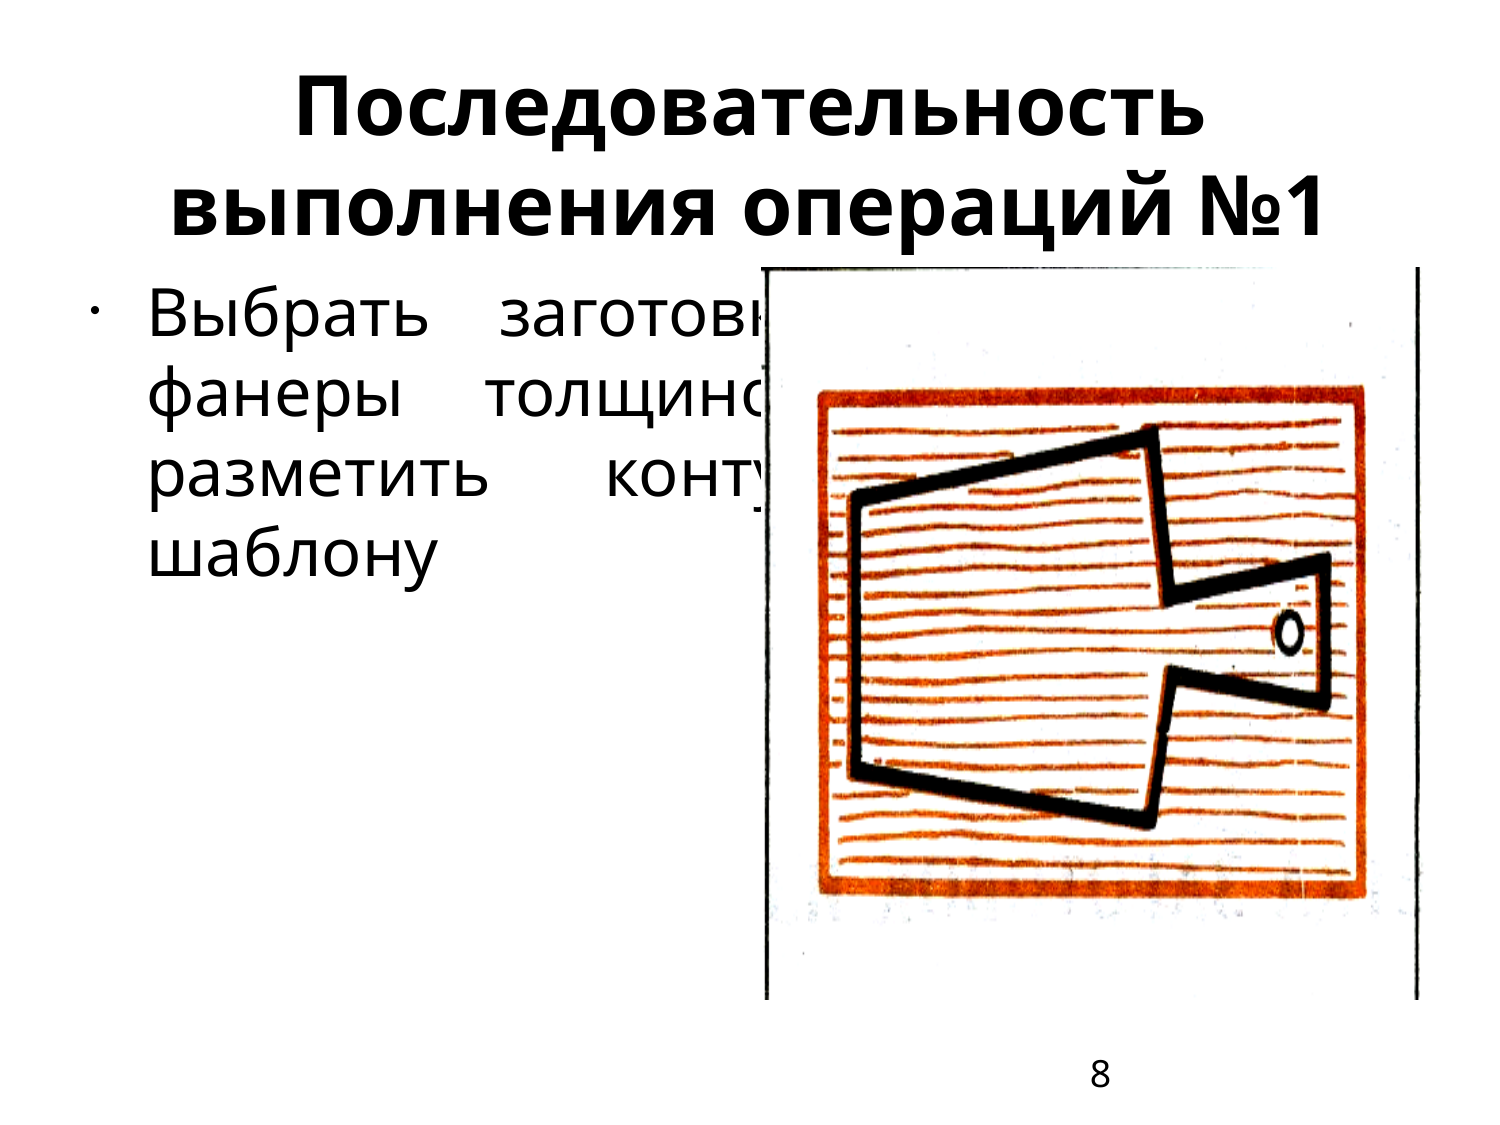

# Последовательность выполнения операций №1
Выбрать заготовку из доски или фанеры толщиной 10…12 мм и разметить контур изделия по шаблону